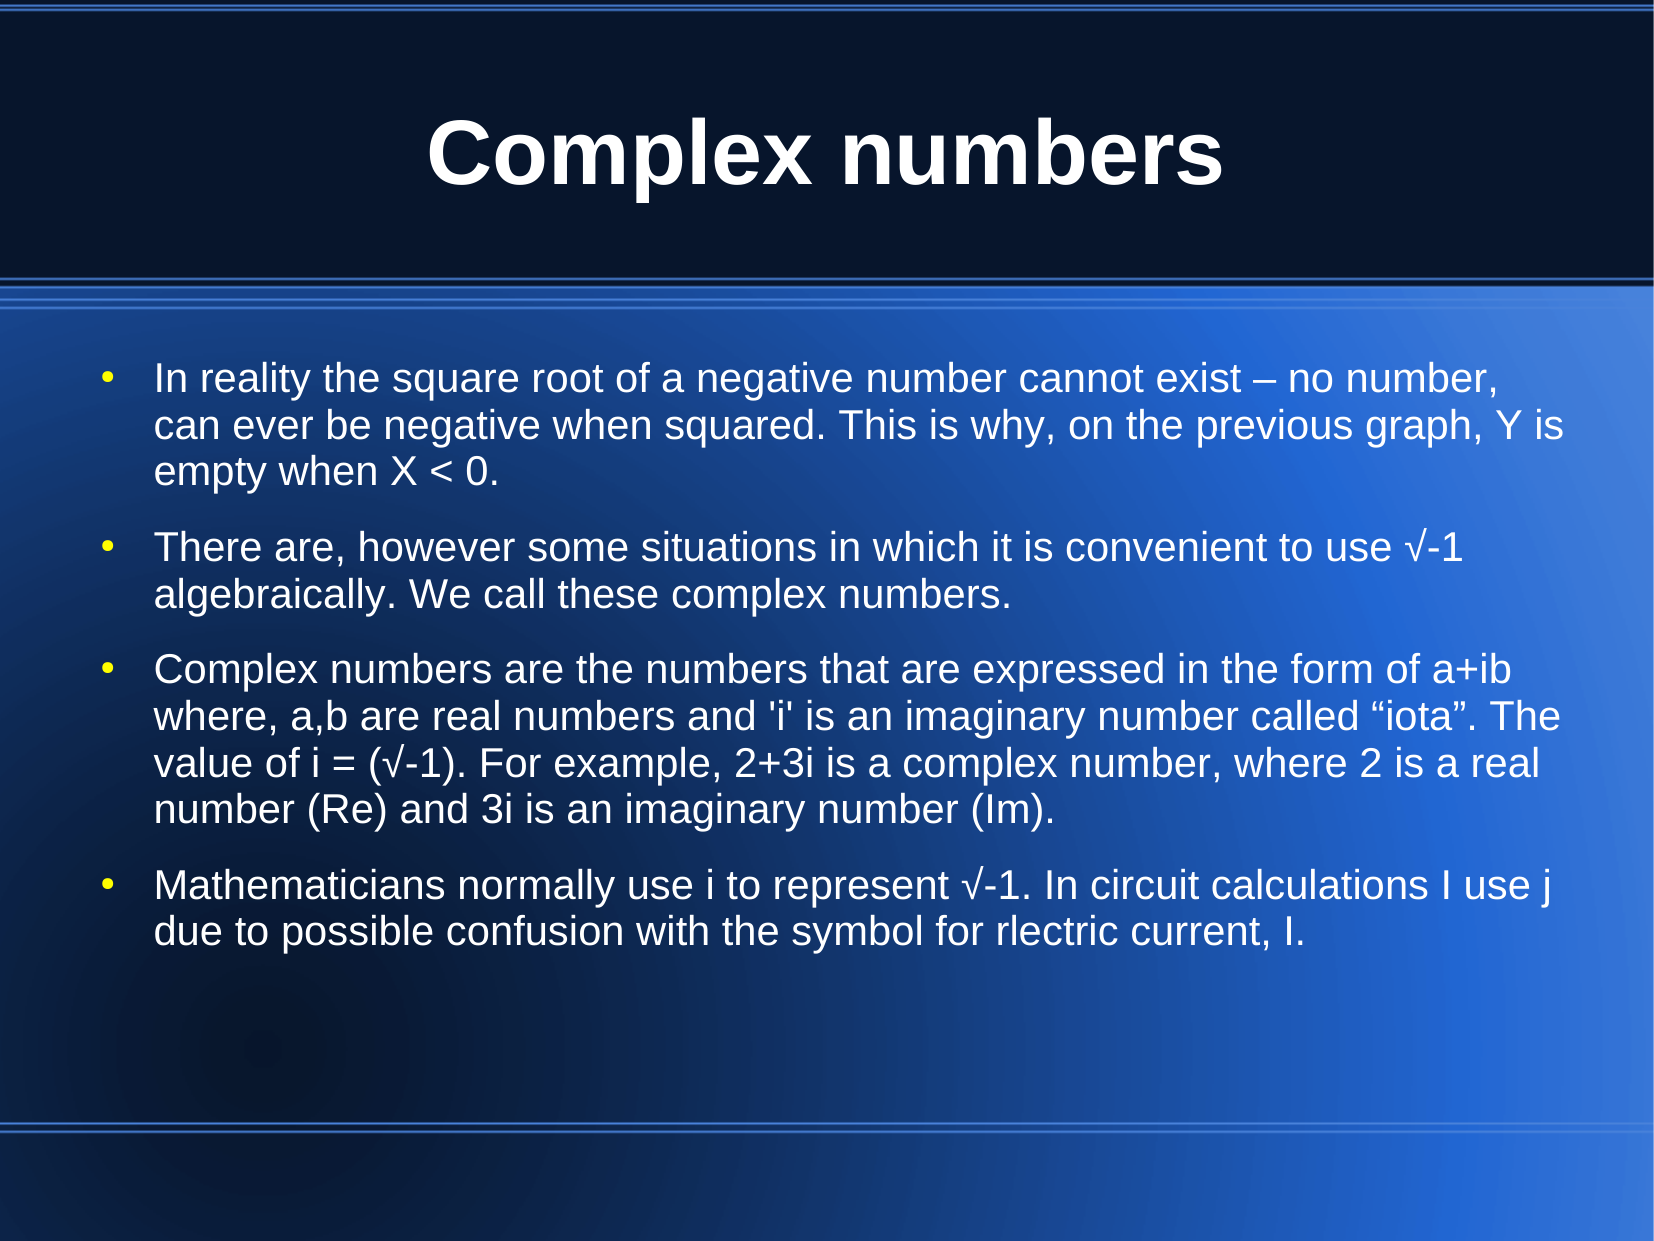

# Complex numbers
In reality the square root of a negative number cannot exist – no number, can ever be negative when squared. This is why, on the previous graph, Y is empty when X < 0.
There are, however some situations in which it is convenient to use √-1 algebraically. We call these complex numbers.
Complex numbers are the numbers that are expressed in the form of a+ib where, a,b are real numbers and 'i' is an imaginary number called “iota”. The value of i = (√-1). For example, 2+3i is a complex number, where 2 is a real number (Re) and 3i is an imaginary number (Im).
Mathematicians normally use i to represent √-1. In circuit calculations I use j due to possible confusion with the symbol for rlectric current, I.